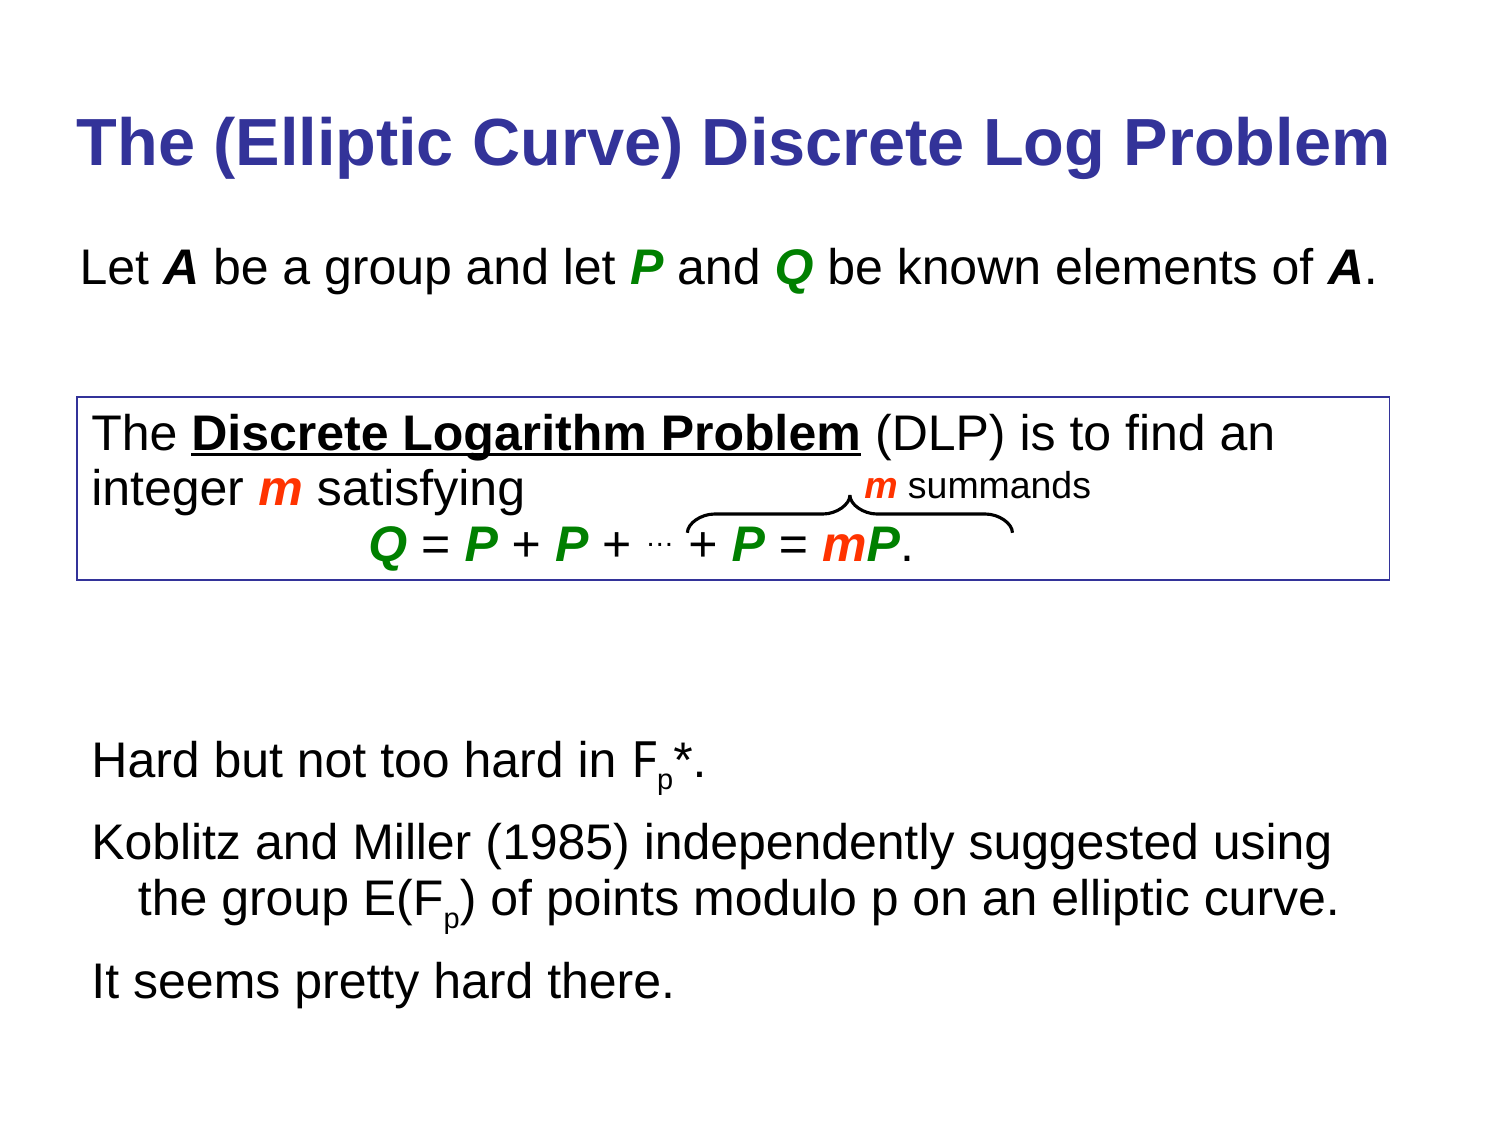

# The (Elliptic Curve) Discrete Log Problem
Let A be a group and let P and Q be known elements of A.
The Discrete Logarithm Problem (DLP) is to find an integer m satisfying
			 Q = P + P + … + P = mP.
m summands
Hard but not too hard in Fp*.
Koblitz and Miller (1985) independently suggested using the group E(Fp) of points modulo p on an elliptic curve.
It seems pretty hard there.